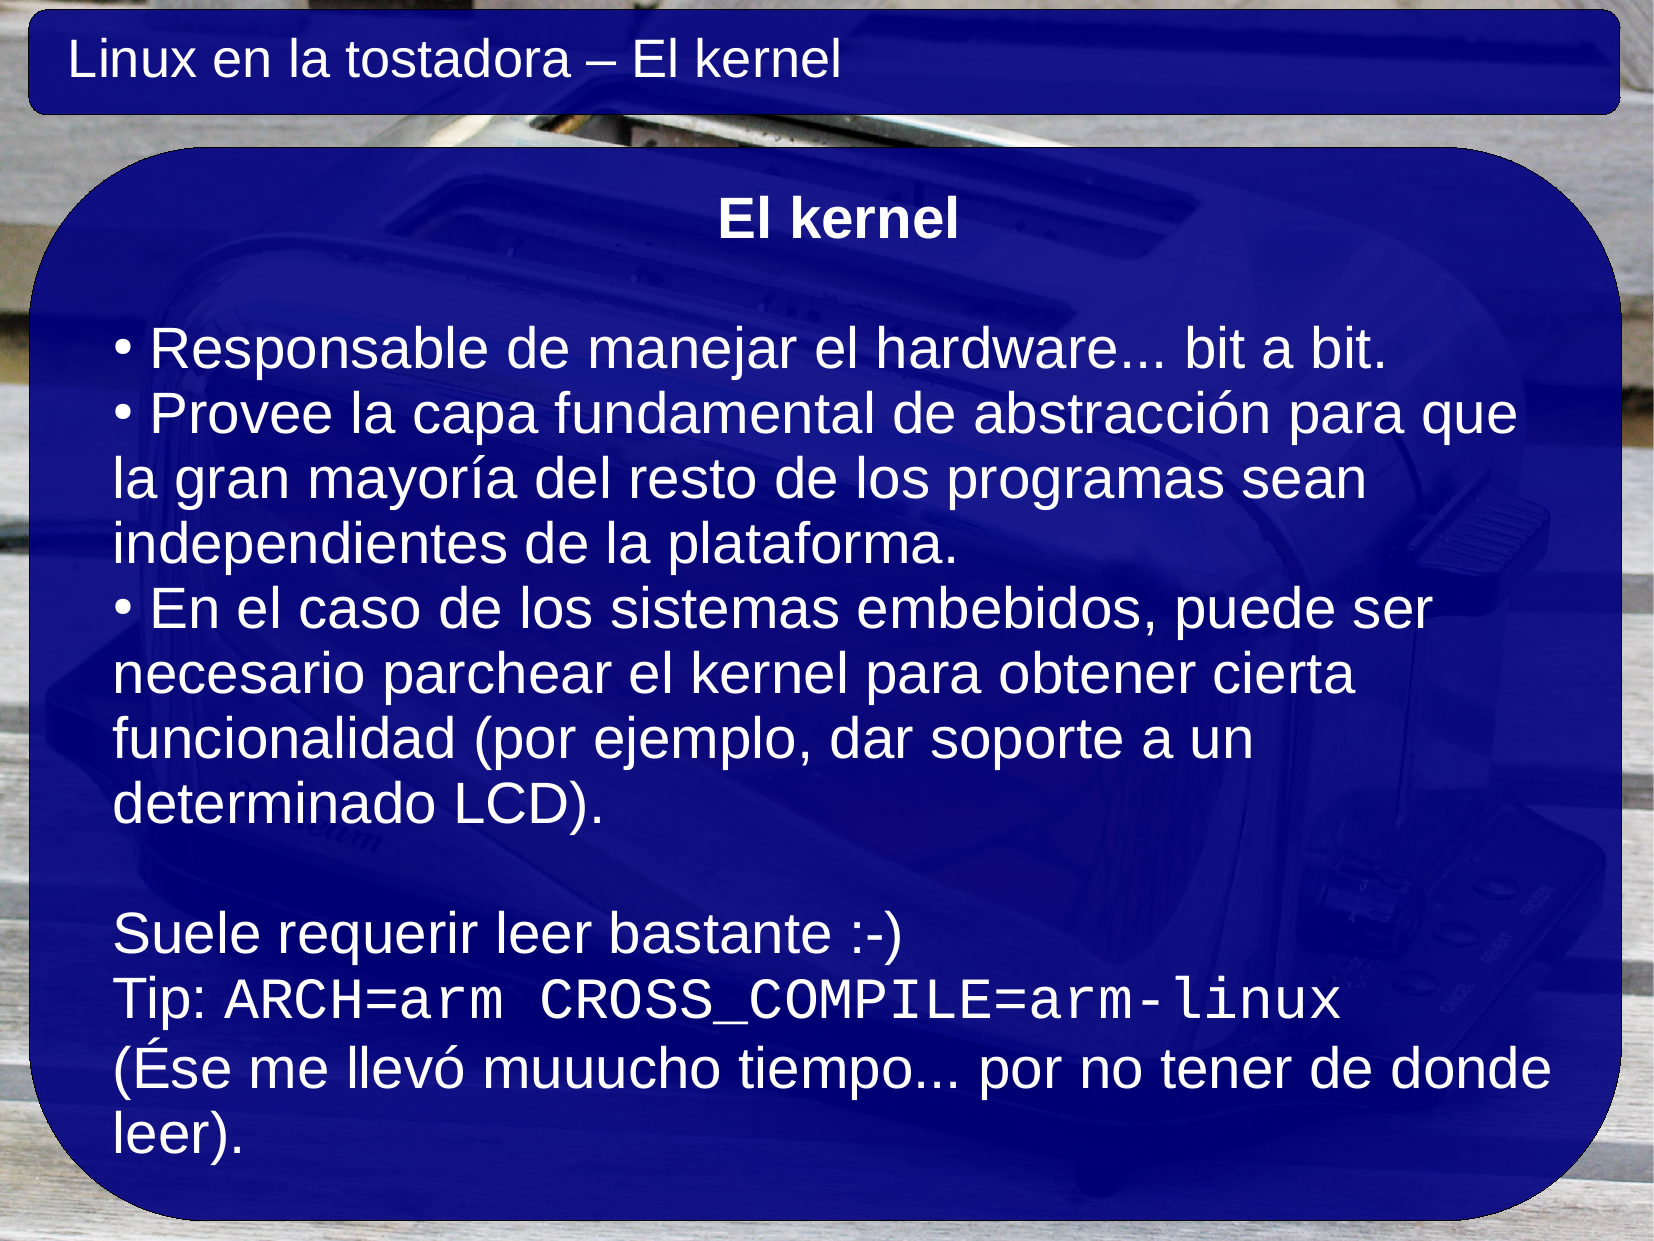

Linux en la tostadora – El kernel
El kernel
 Responsable de manejar el hardware... bit a bit.
 Provee la capa fundamental de abstracción para que la gran mayoría del resto de los programas sean independientes de la plataforma.
 En el caso de los sistemas embebidos, puede ser necesario parchear el kernel para obtener cierta funcionalidad (por ejemplo, dar soporte a un determinado LCD).
Suele requerir leer bastante :-)
Tip: ARCH=arm CROSS_COMPILE=arm-linux
(Ése me llevó muuucho tiempo... por no tener de donde leer).
Funcionalidades de los bootloaders
 Pueden cargar un kernel o un rootfs:
 De una memoria en la placa
 De una tarjeta SD/MMC/...
 De un pendrive
 De un servidor ftp
 De un servidor NFS
Ésta flexibilidad nos permite modificar muy rápidamente un sistema de archivos, por ejemplo, sin necesidad de perder tiempo flasheando... y sin reducir la vida útil de la memoria.